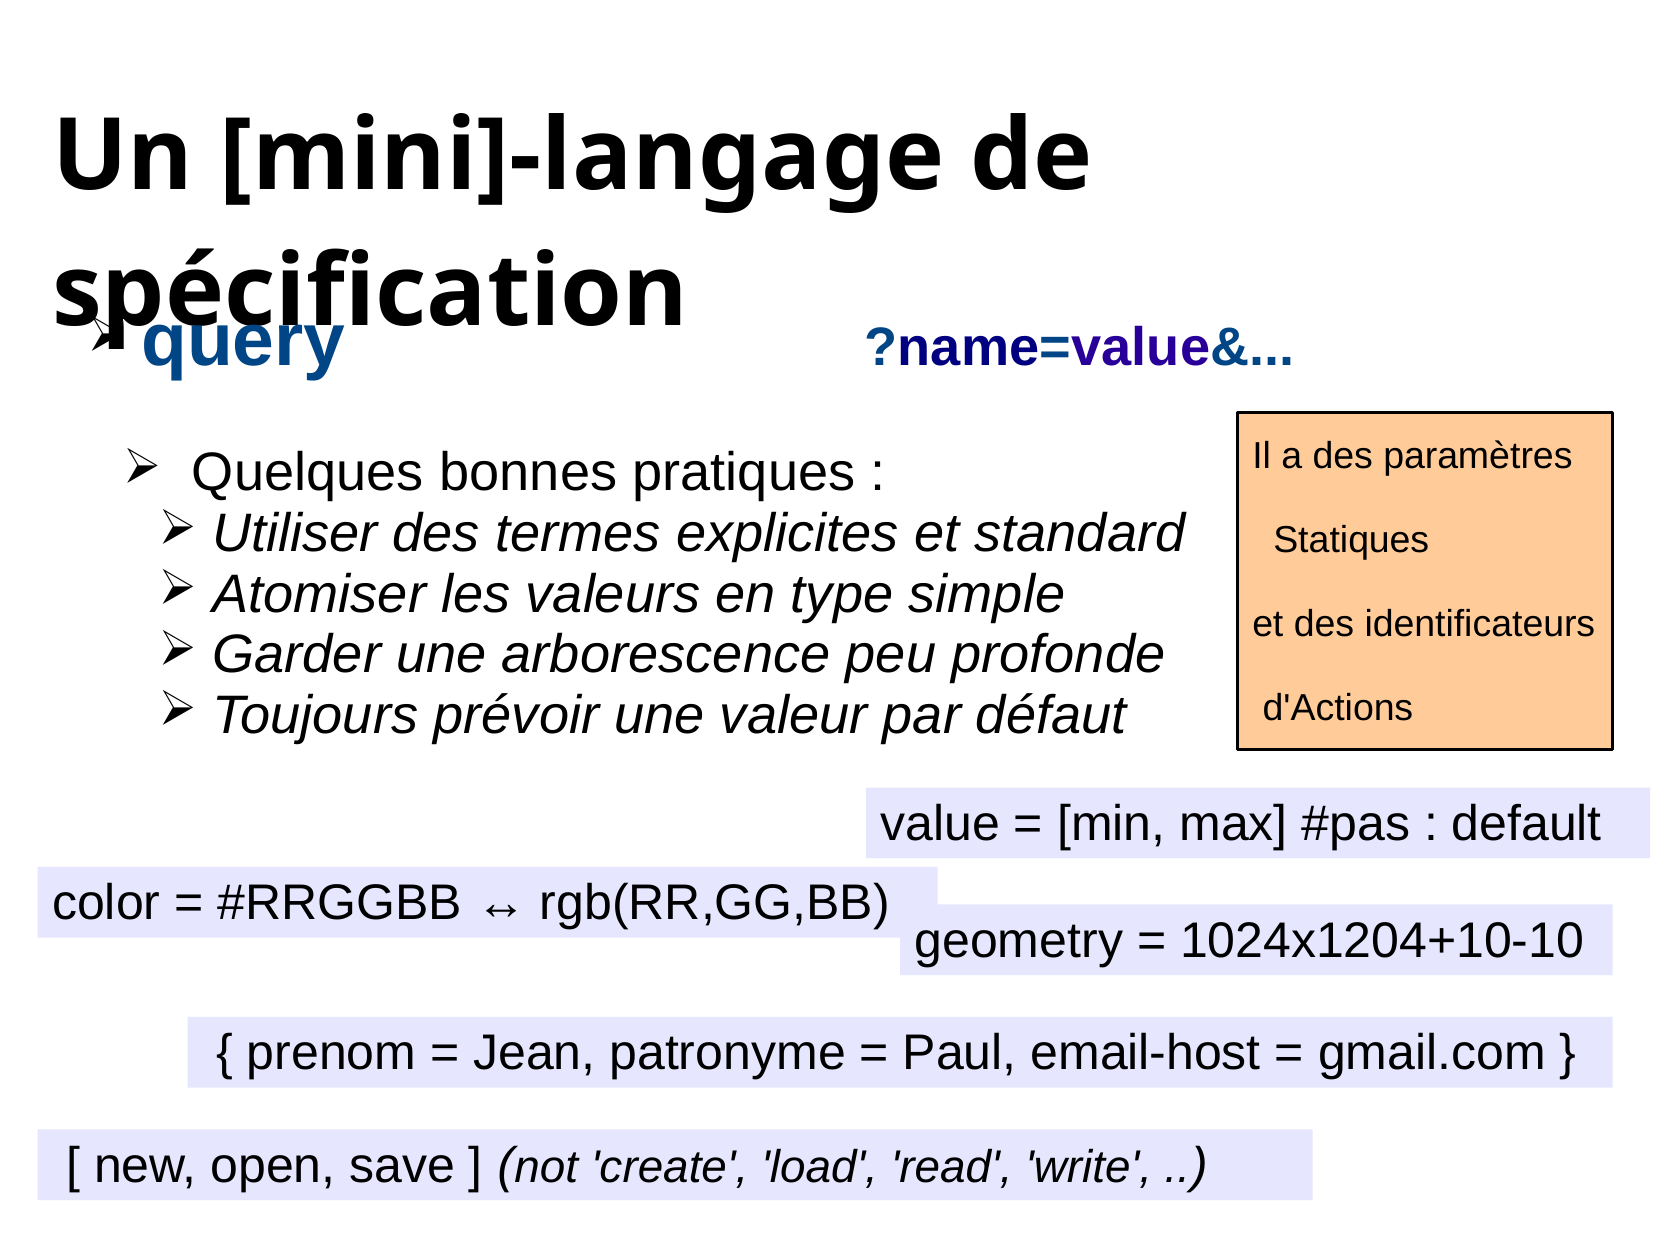

Un [mini]-langage de spécification
 query ?name=value&...
 Quelques bonnes pratiques :
 Utiliser des termes explicites et standard
 Atomiser les valeurs en type simple
 Garder une arborescence peu profonde
 Toujours prévoir une valeur par défaut
Il a des paramètres
 Statiques
et des identificateurs
 d'Actions
value = [min, max] #pas : default
color = #RRGGBB ↔ rgb(RR,GG,BB)
geometry = 1024x1204+10-10
 { prenom = Jean, patronyme = Paul, email-host = gmail.com }
 [ new, open, save ] (not 'create', 'load', 'read', 'write', ..)